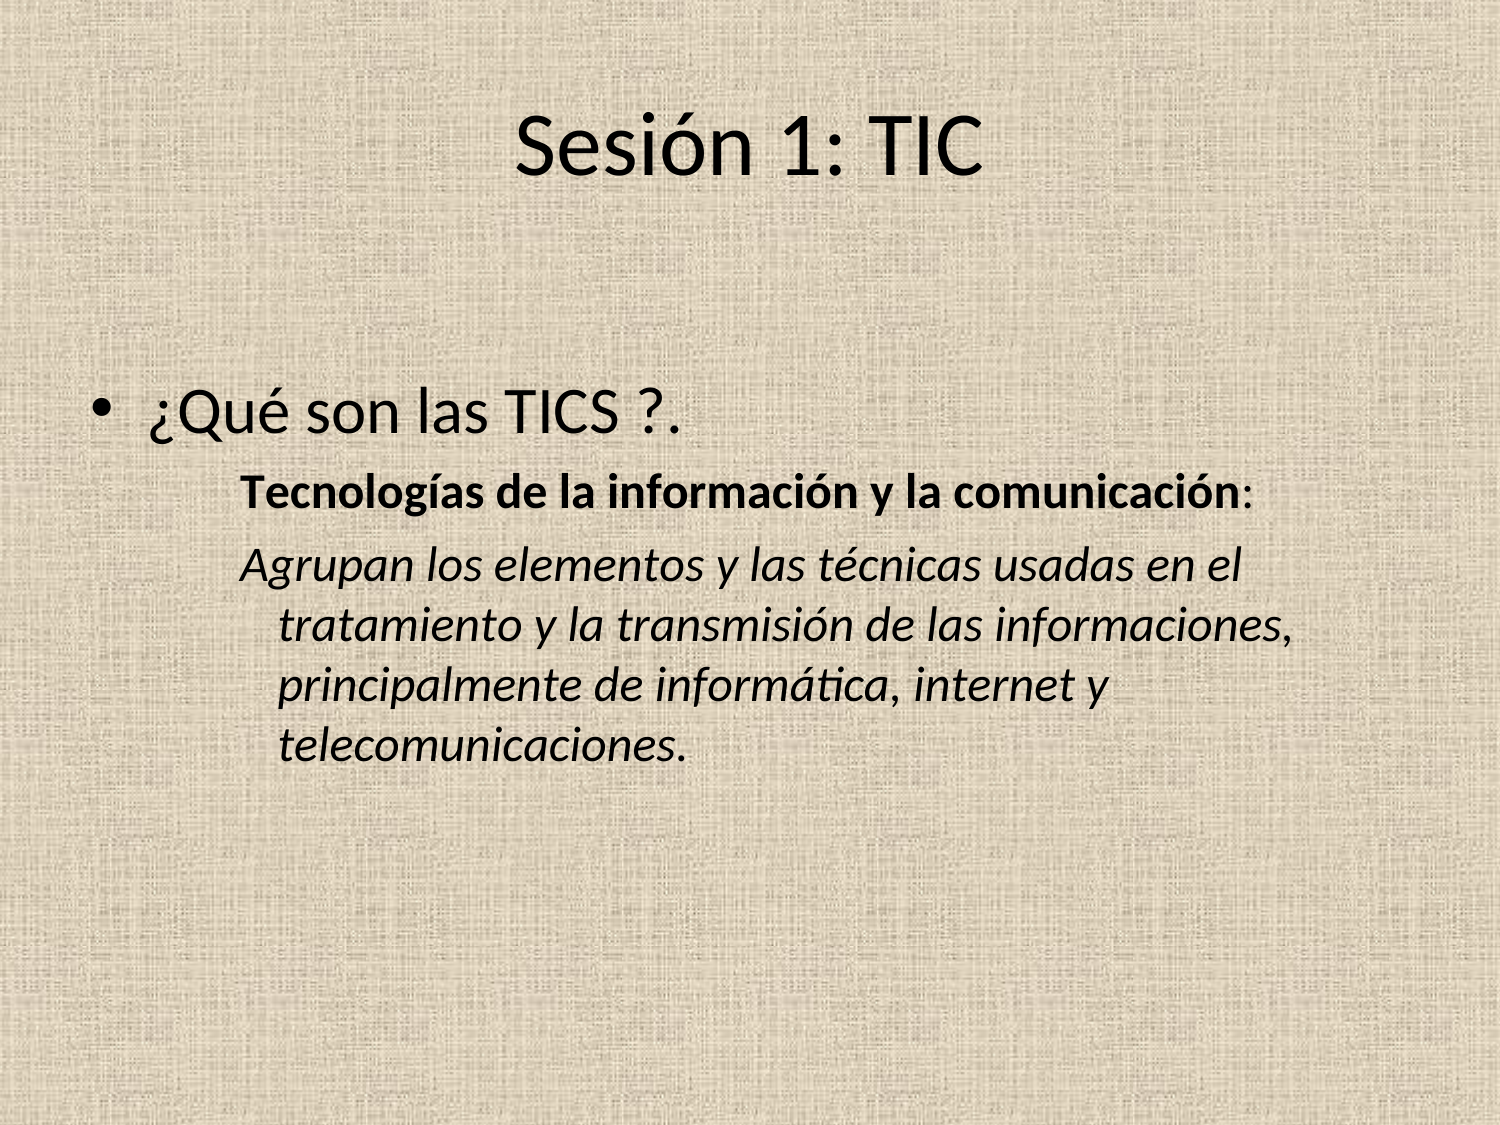

# Sesión 1: TIC
¿Qué son las TICS ?.
Tecnologías de la información y la comunicación:
Agrupan los elementos y las técnicas usadas en el tratamiento y la transmisión de las informaciones, principalmente de informática, internet y telecomunicaciones.